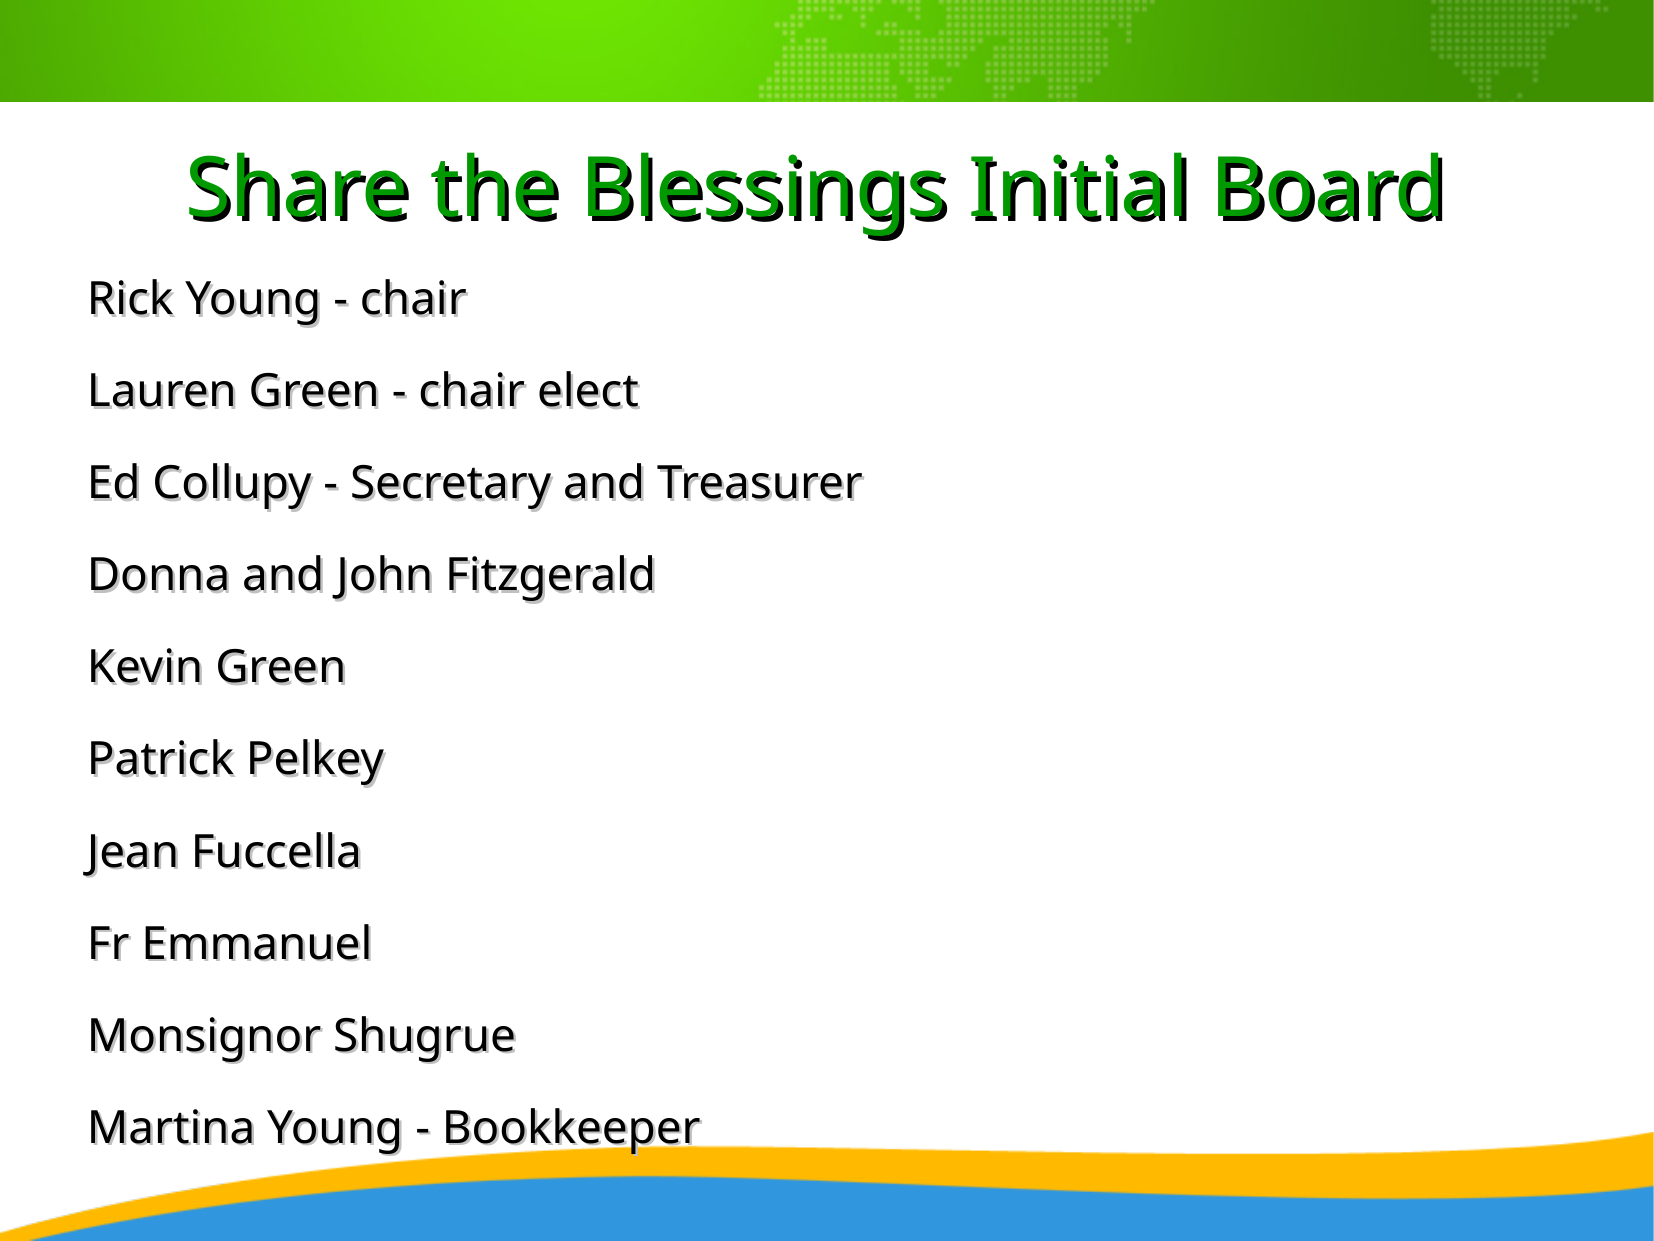

# Share the Blessings Initial Board
Rick Young - chair
Lauren Green - chair elect
Ed Collupy - Secretary and Treasurer
Donna and John Fitzgerald
Kevin Green
Patrick Pelkey
Jean Fuccella
Fr Emmanuel
Monsignor Shugrue
Martina Young - Bookkeeper